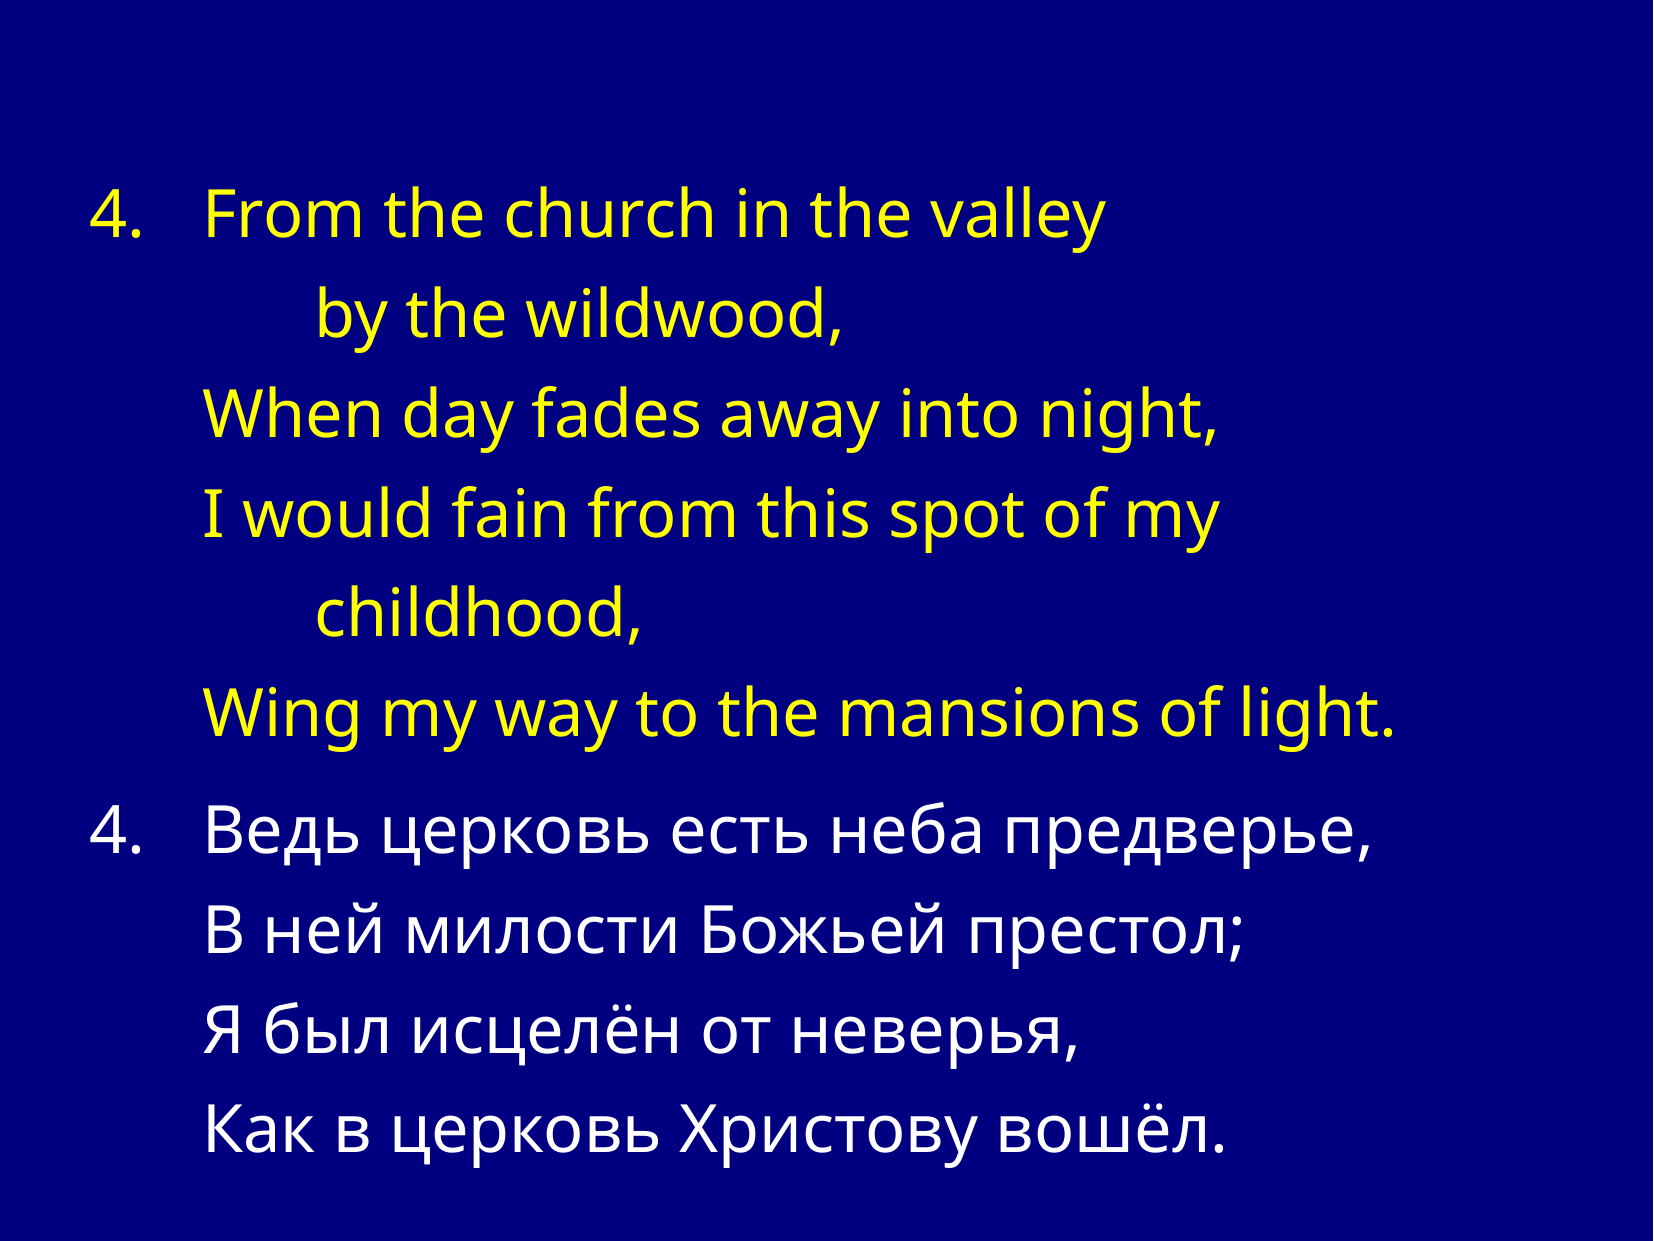

4.	From the church in the valley
		by the wildwood,
	When day fades away into night,
	I would fain from this spot of my
		childhood,
	Wing my way to the mansions of light.
4.	Ведь церковь есть неба предверье,
	В ней милости Божьей престол;
	Я был исцелён от неверья,
	Как в церковь Христову вошёл.